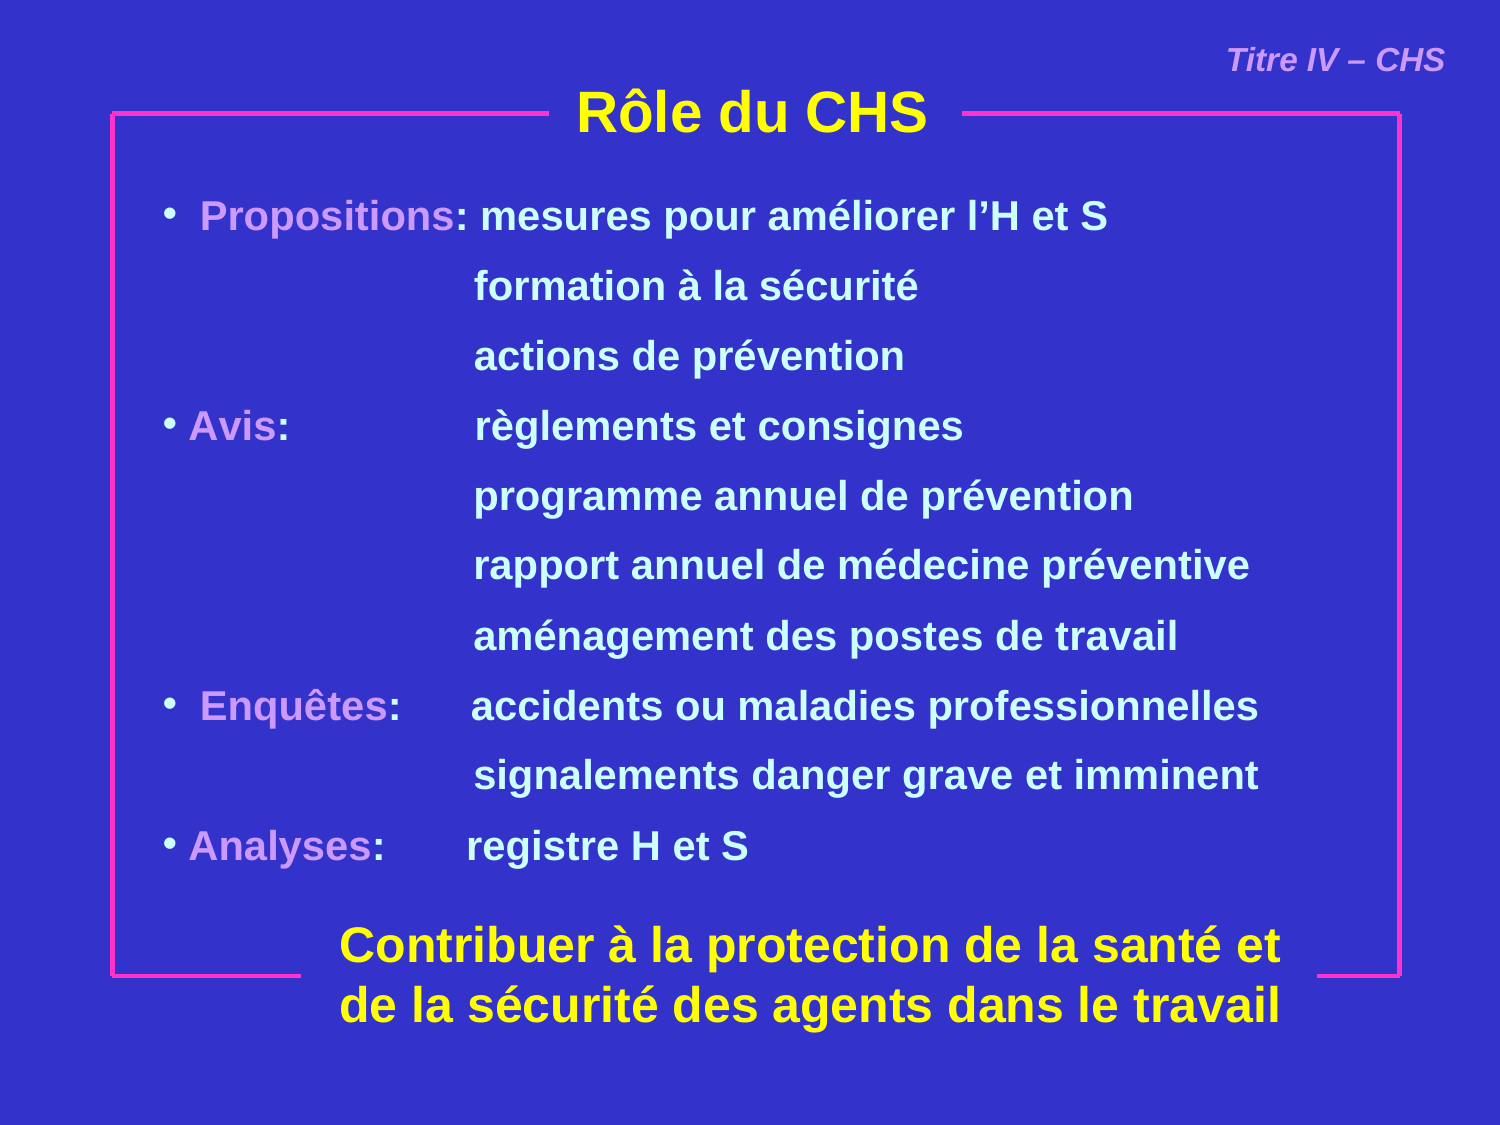

Titre IV – CHS
Rôle du CHS
 Propositions: mesures pour améliorer l’H et S
 formation à la sécurité
 actions de prévention
 Avis: règlements et consignes
	 programme annuel de prévention
	 rapport annuel de médecine préventive
	 aménagement des postes de travail
 Enquêtes: accidents ou maladies professionnelles
	 signalements danger grave et imminent
 Analyses: registre H et S
Contribuer à la protection de la santé et de la sécurité des agents dans le travail